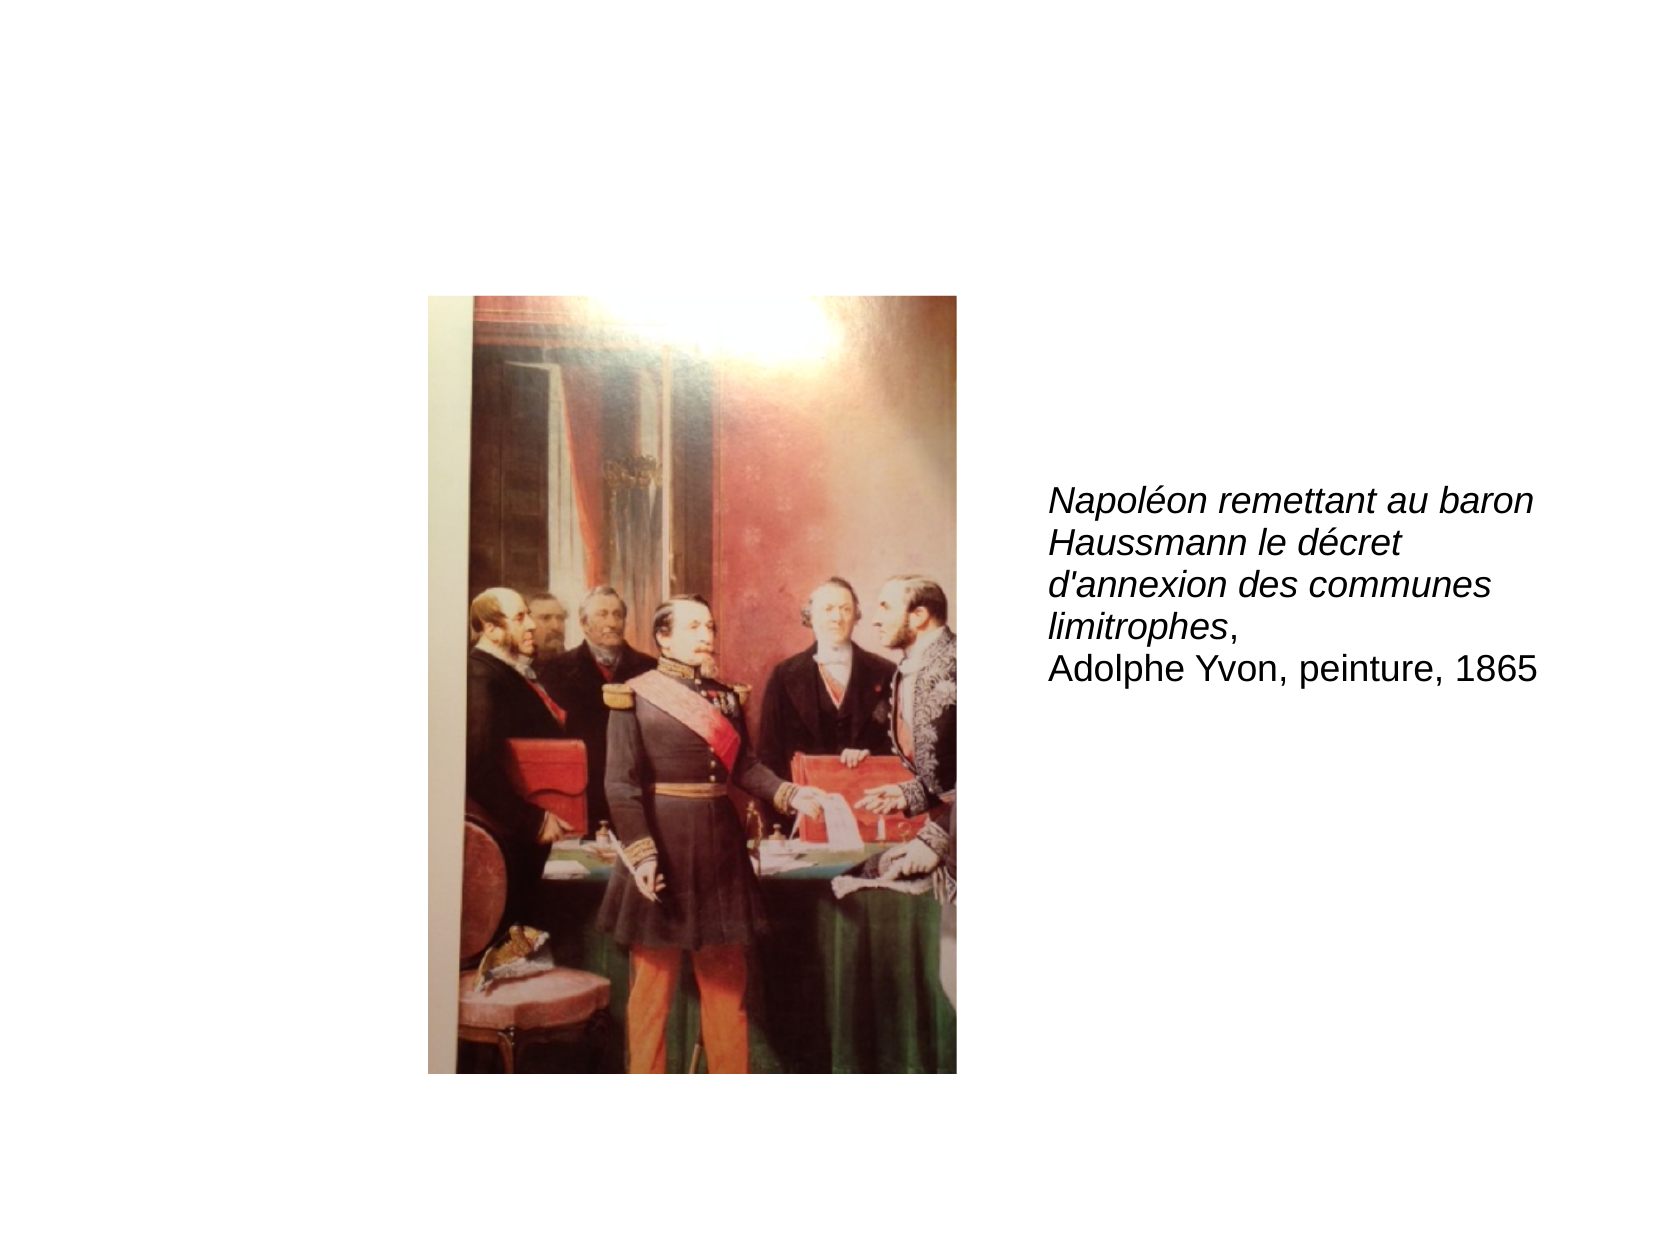

Napoléon remettant au baron Haussmann le décret d'annexion des communes limitrophes,
Adolphe Yvon, peinture, 1865